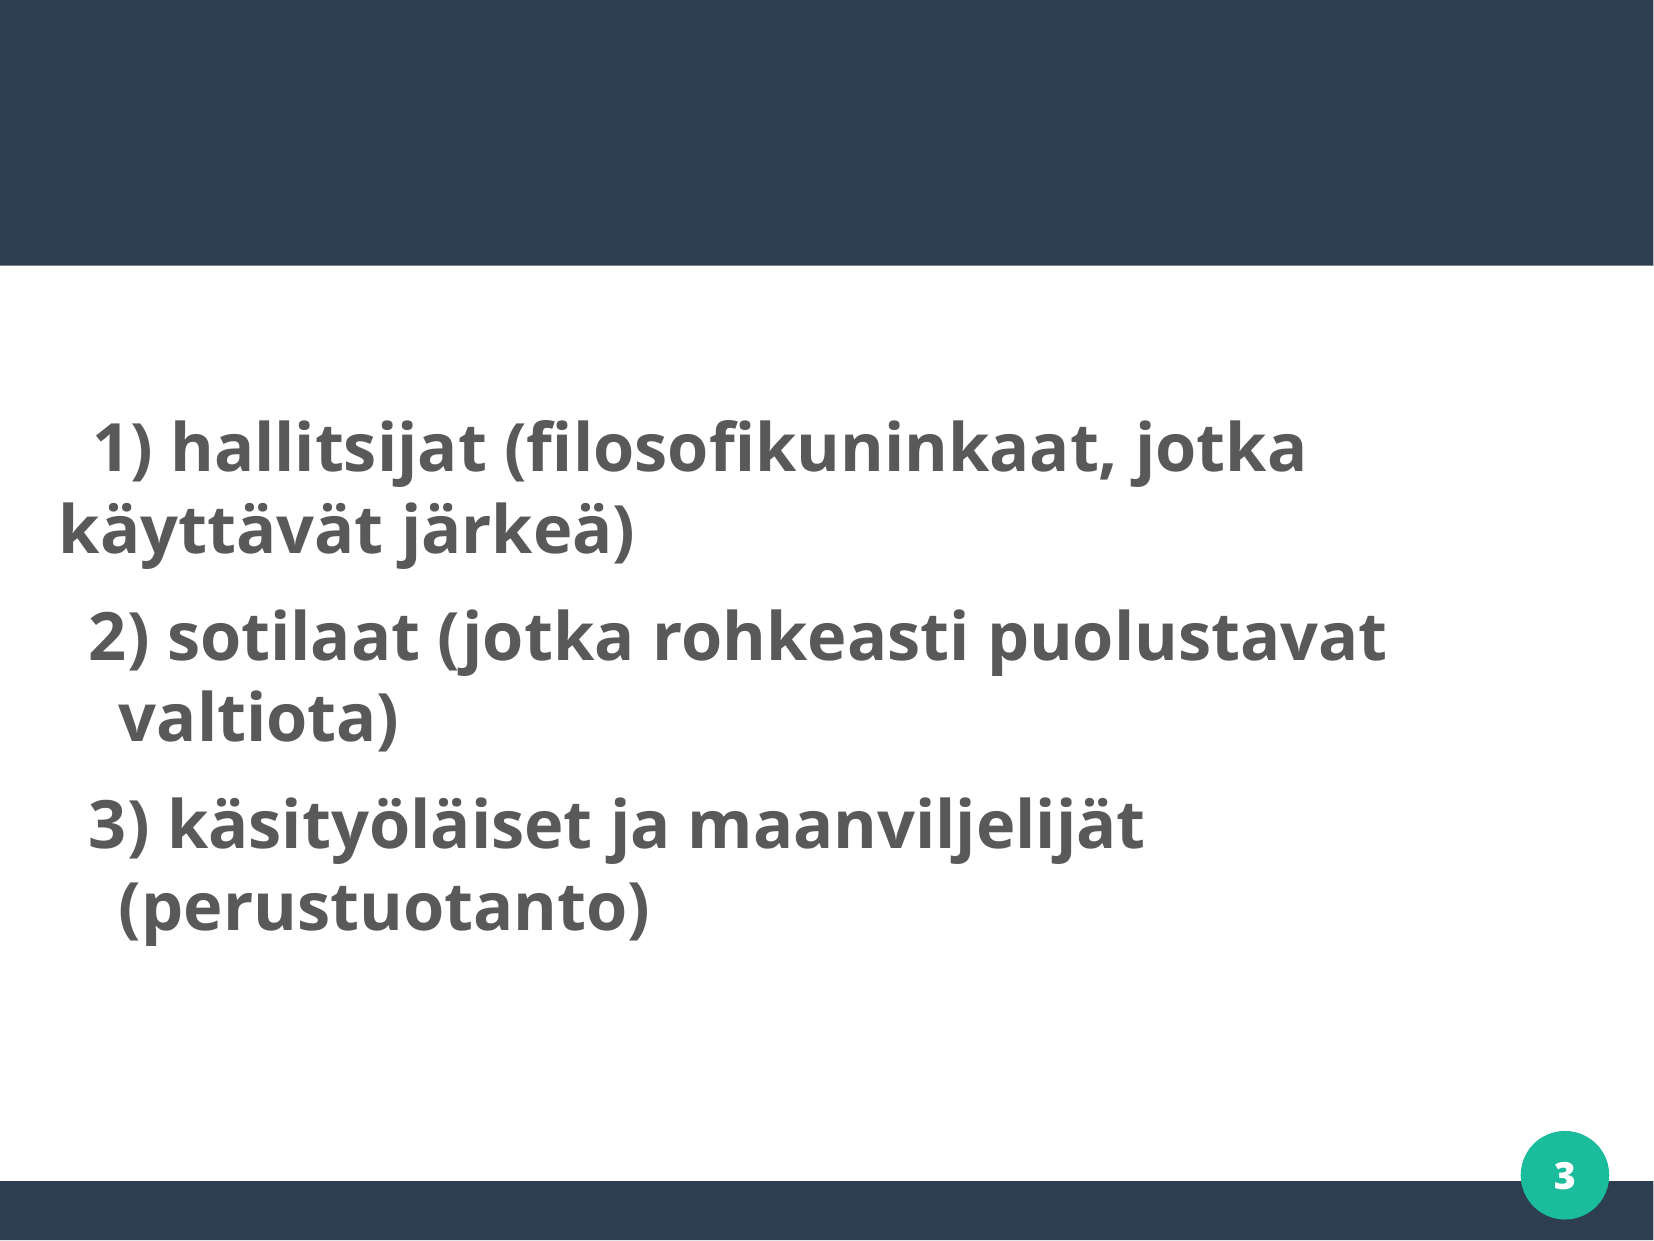

#
Platonin ihannevaltio
 1) hallitsijat (filosofikuninkaat, jotka käyttävät järkeä)
2) sotilaat (jotka rohkeasti puolustavat valtiota)
3) käsityöläiset ja maanviljelijät (perustuotanto)arvainvalta, jossa yhteiskuntaluo-kat syntyvät ihmisten ominaisuuksien mukaan
3